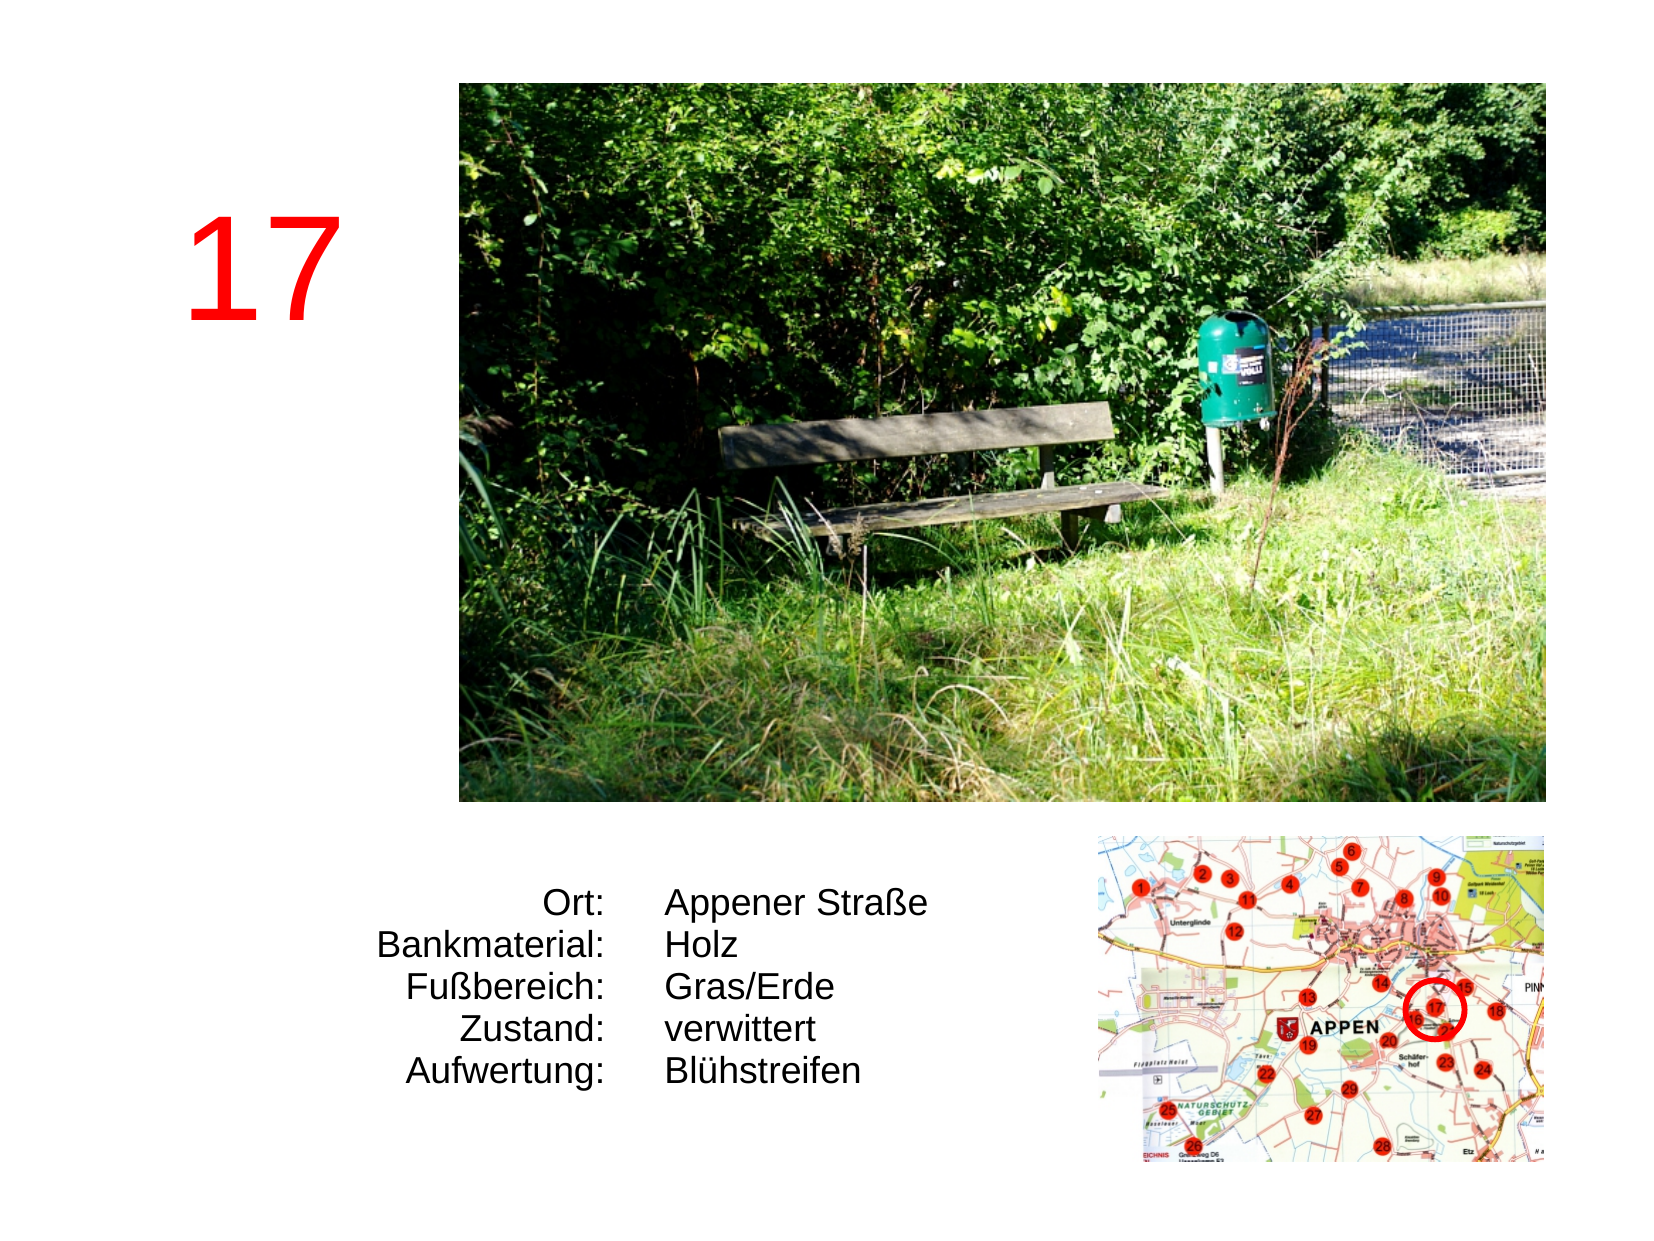

17
IMGP7859rNr17.jpg
	Ort:		Appener Straße
	Bankmaterial:		Holz
	Fußbereich:		Gras/Erde
	Zustand:		verwittert
	Aufwertung:		Blühstreifen